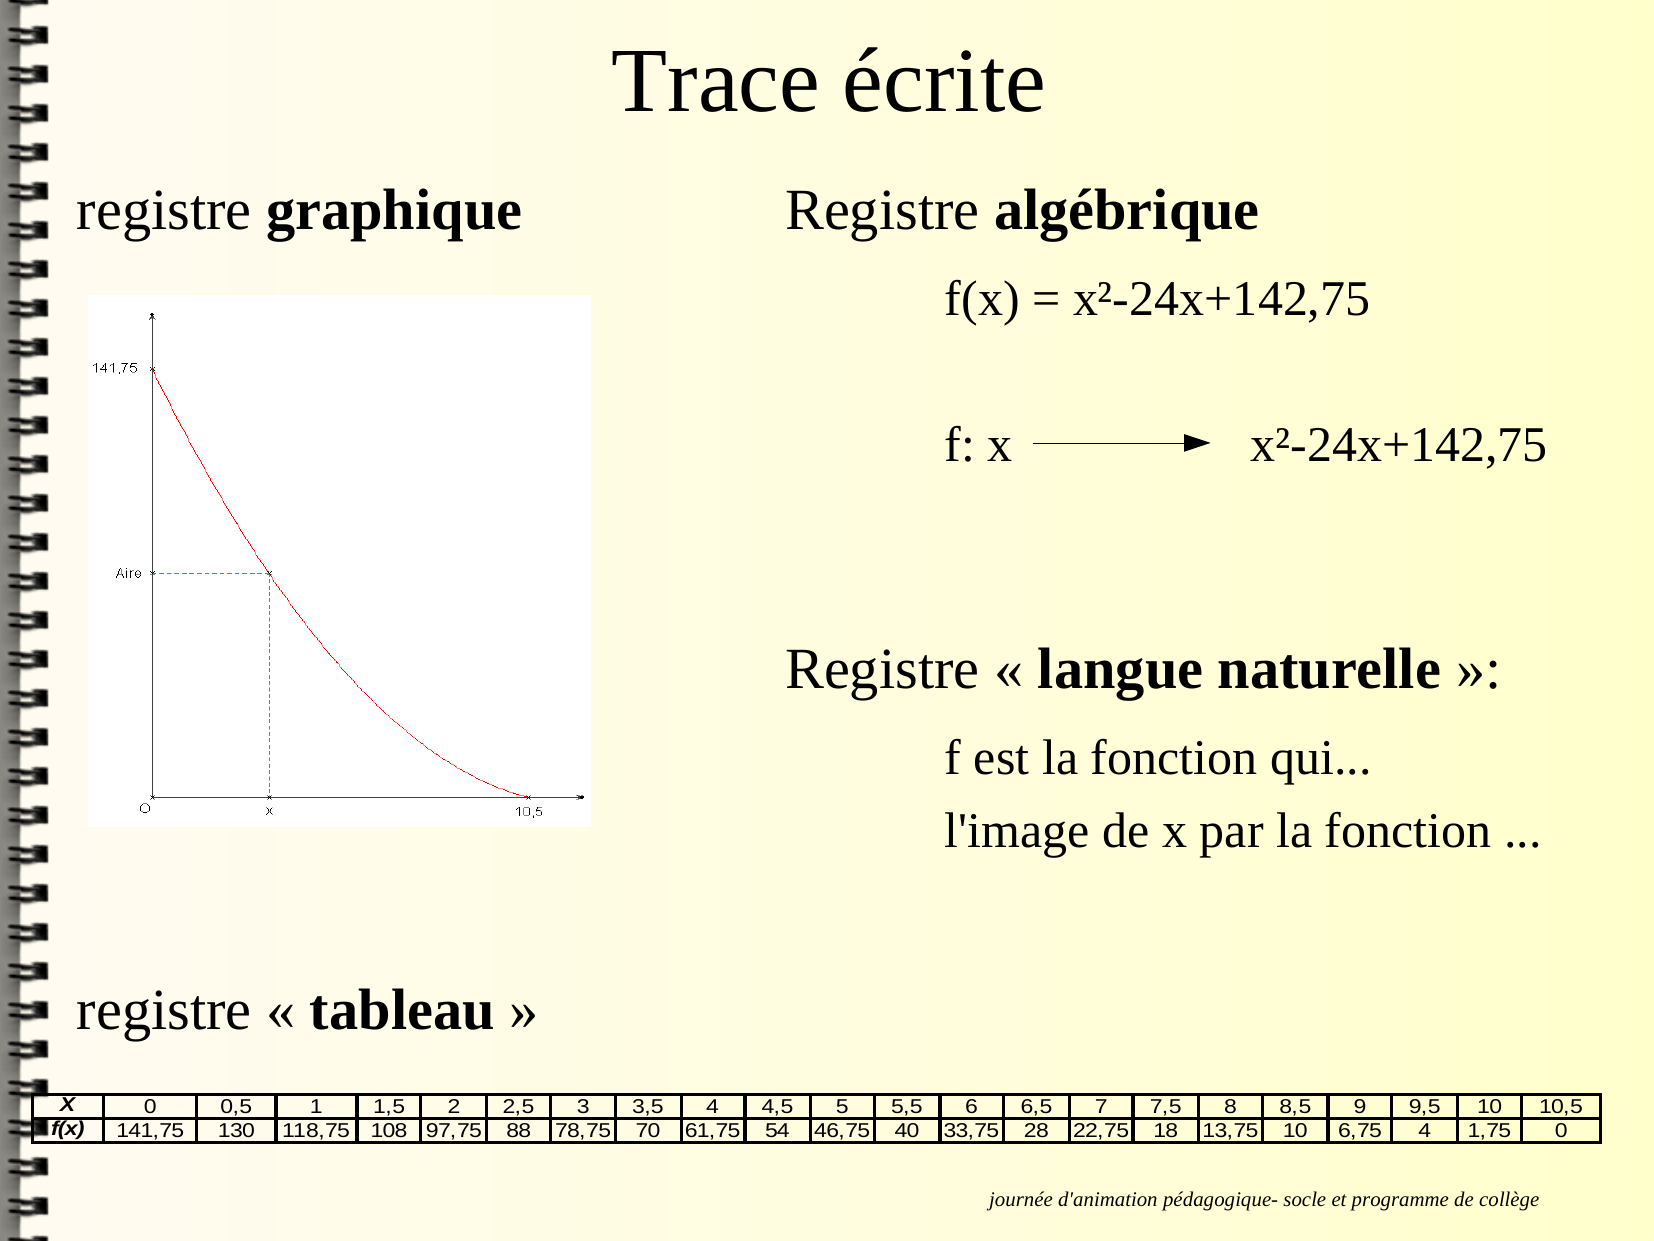

# Trace écrite
registre graphique
registre « tableau »
Registre algébrique
f(x) = x²-24x+142,75
f: x x²-24x+142,75
Registre « langue naturelle »:
f est la fonction qui...
l'image de x par la fonction ...
journée d'animation pédagogique- socle et programme de collège